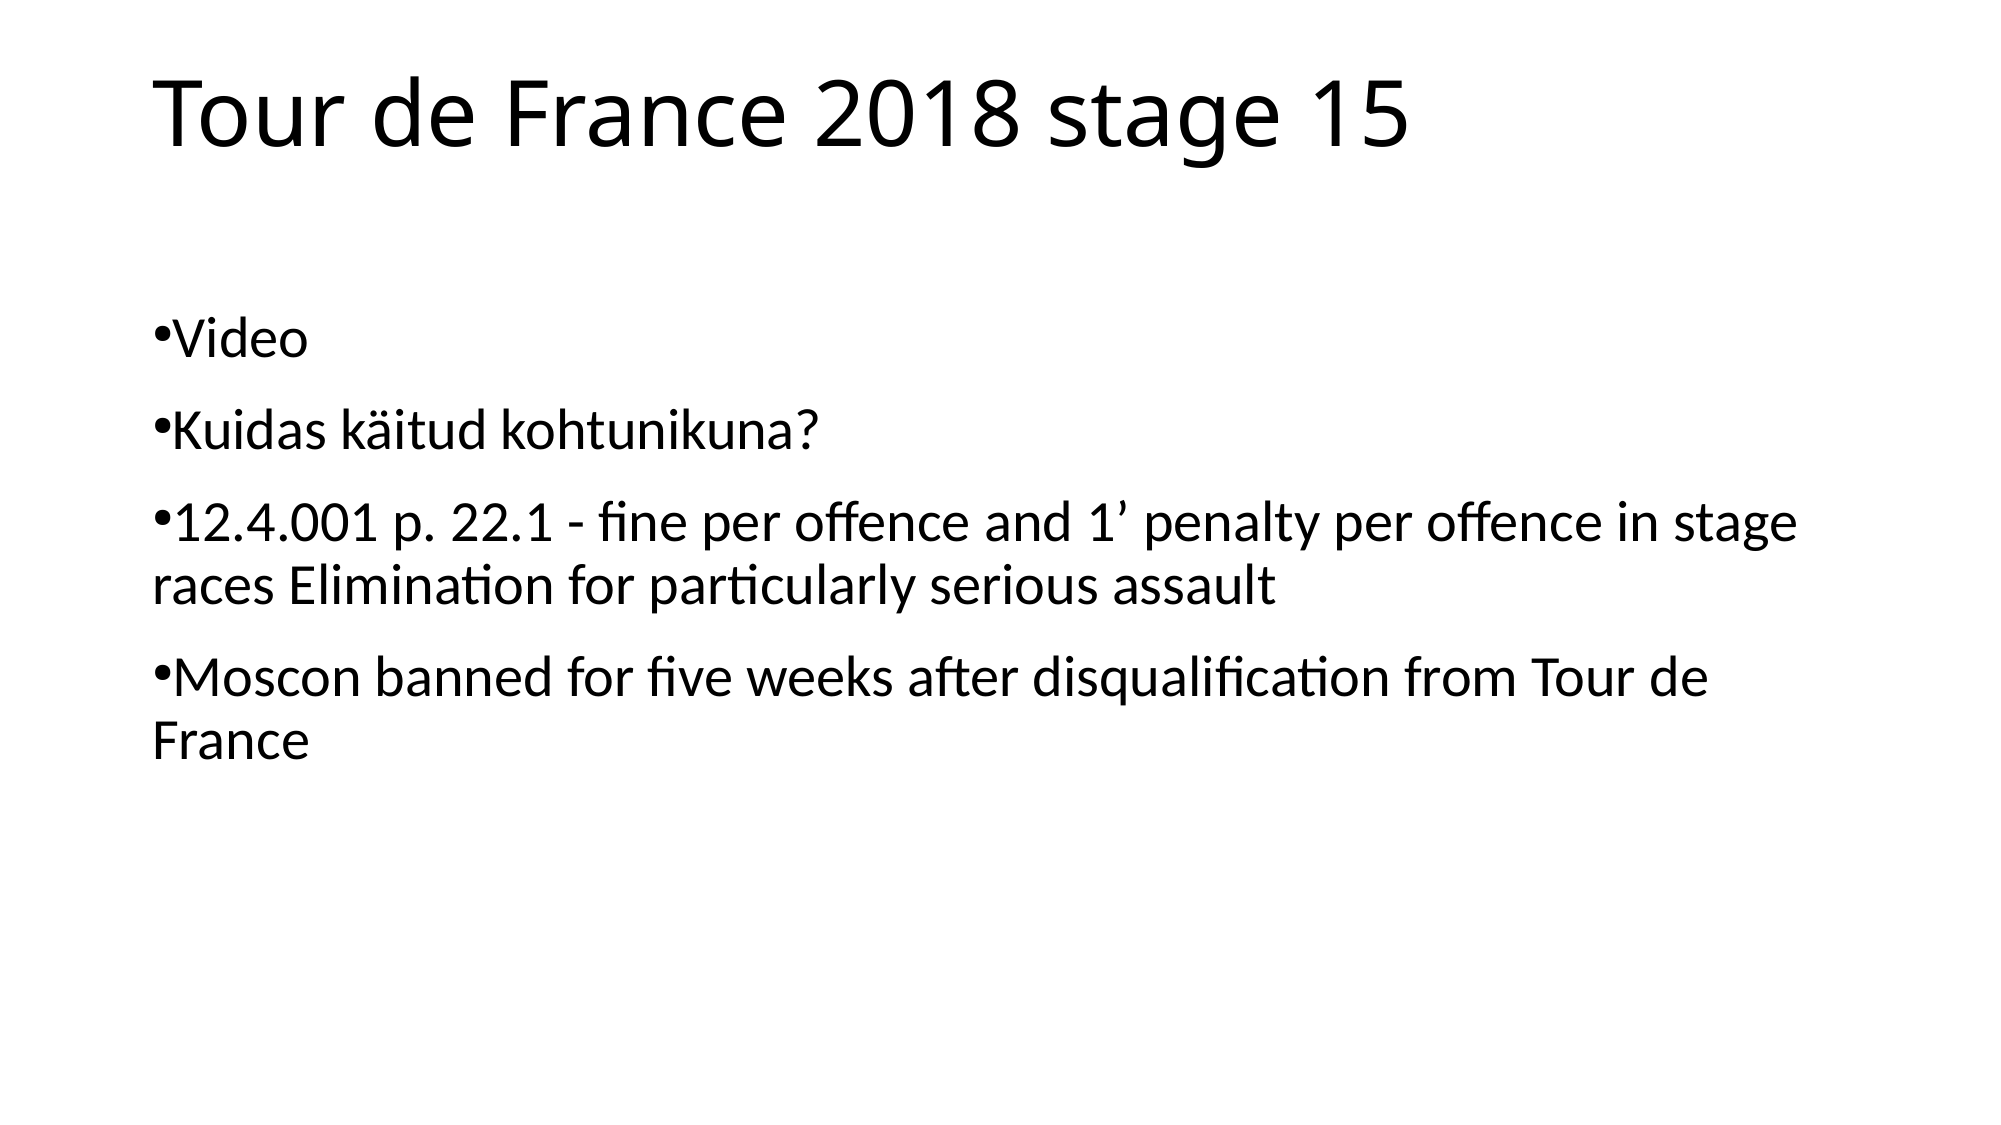

# Tour de France 2018 stage 15
Video
Kuidas käitud kohtunikuna?
12.4.001 p. 22.1 - fine per offence and 1’ penalty per offence in stage races Elimination for particularly serious assault
Moscon banned for five weeks after disqualification from Tour de France